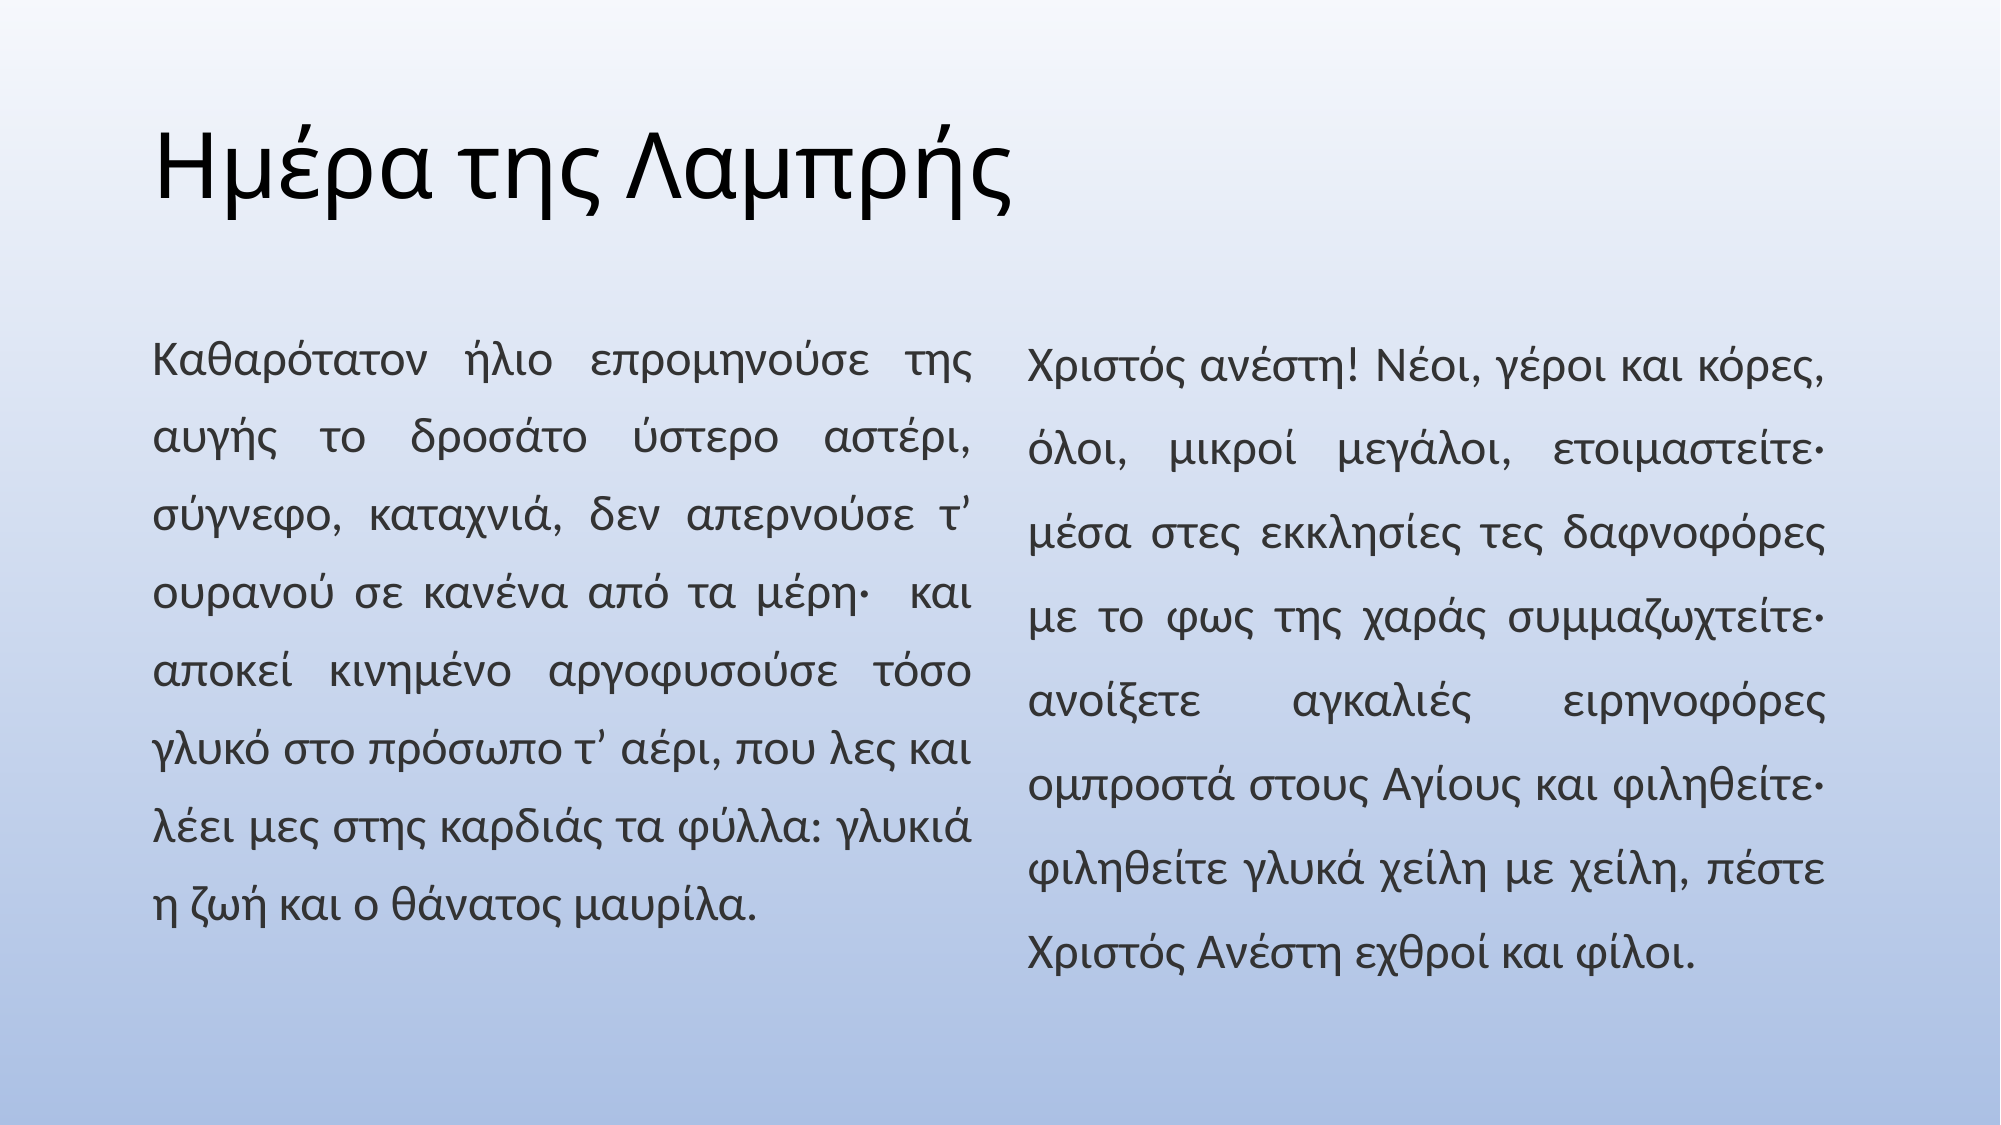

# Ημέρα της Λαμπρής
Καθαρότατον ήλιο επρομηνούσε της αυγής το δροσάτο ύστερο αστέρι, σύγνεφο, καταχνιά, δεν απερνούσε τ’ ουρανού σε κανένα από τα μέρη· και αποκεί κινημένο αργοφυσούσε τόσο γλυκό στο πρόσωπο τ’ αέρι, που λες και λέει μες στης καρδιάς τα φύλλα: γλυκιά η ζωή και ο θάνατος μαυρίλα.
Χριστός ανέστη! Νέοι, γέροι και κόρες, όλοι, μικροί μεγάλοι, ετοιμαστείτε· μέσα στες εκκλησίες τες δαφνοφόρες με το φως της χαράς συμμαζωχτείτε· ανοίξετε αγκαλιές ειρηνοφόρες ομπροστά στους Αγίους και φιληθείτε· φιληθείτε γλυκά χείλη με χείλη, πέστε Χριστός Ανέστη εχθροί και φίλοι.